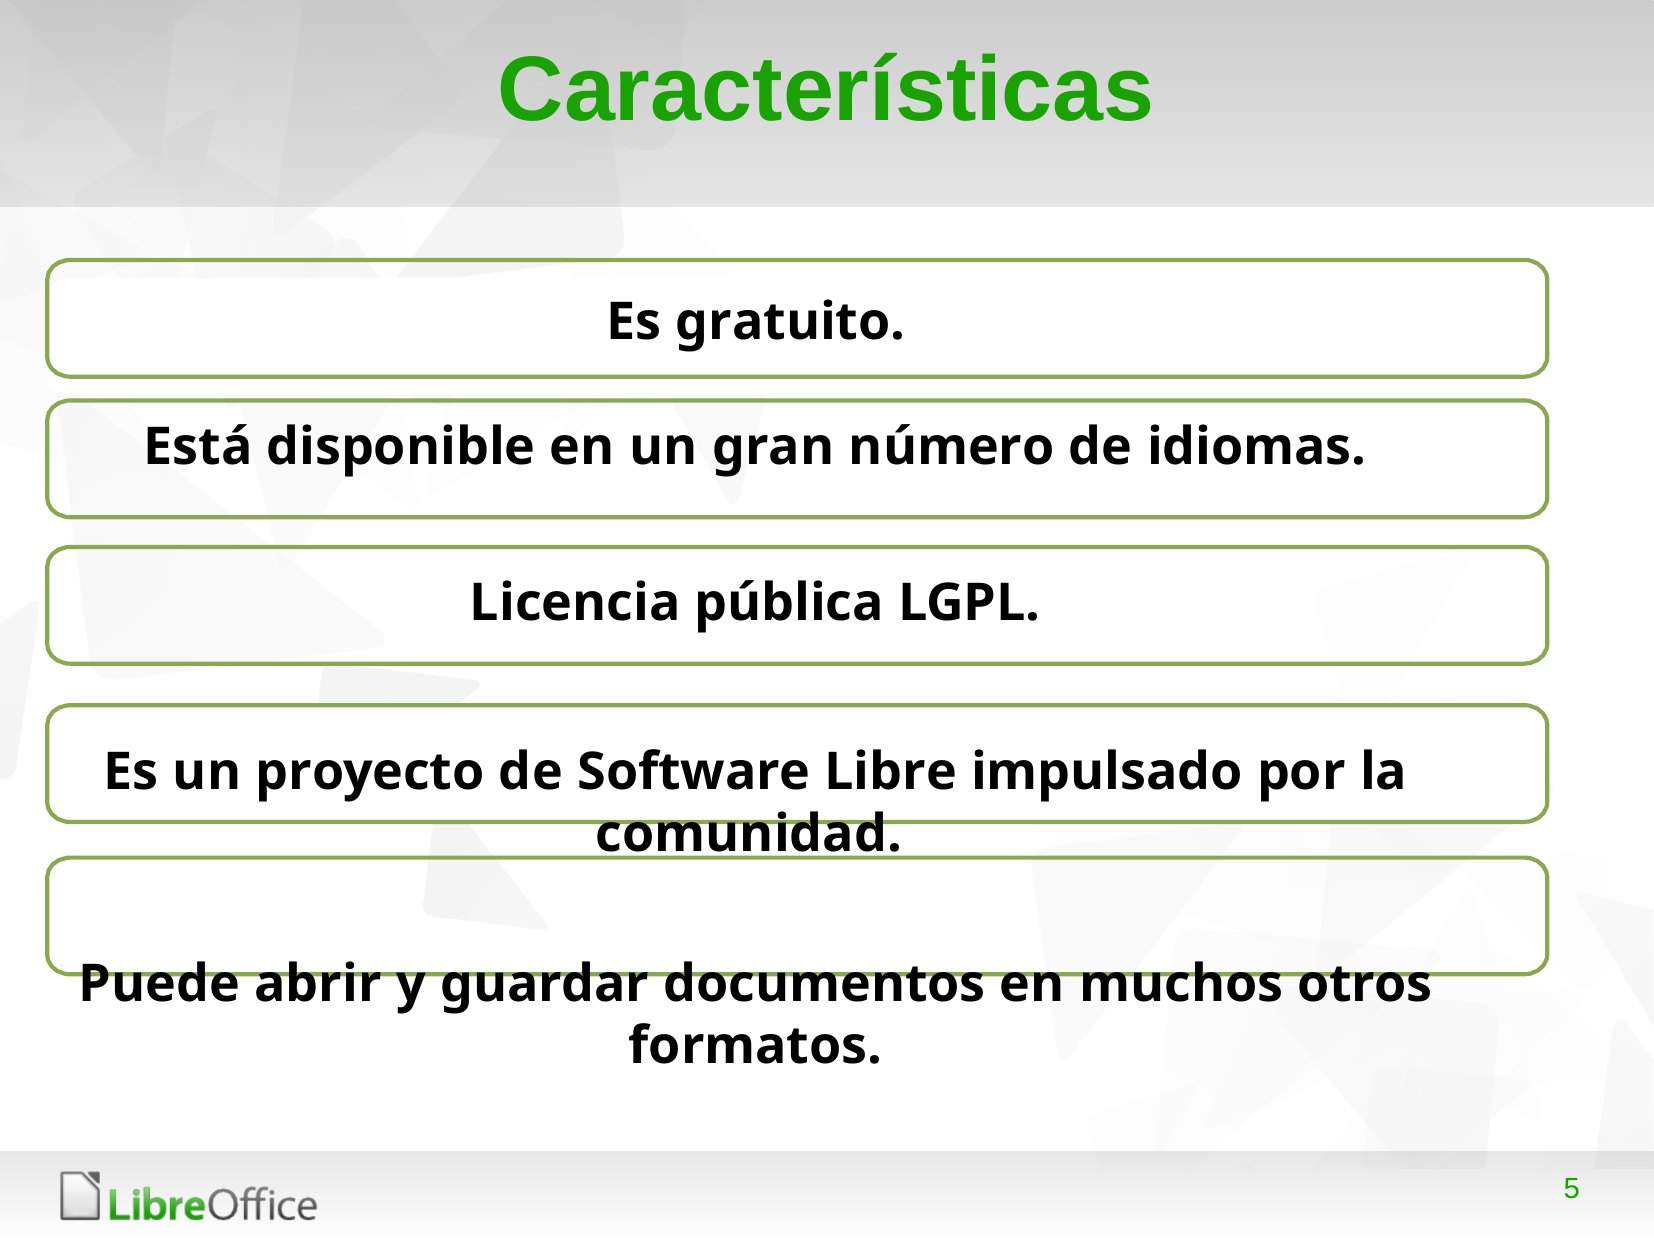

# Características
Es gratuito.
Está disponible en un gran número de idiomas.
Licencia pública LGPL.
Es un proyecto de Software Libre impulsado por la comunidad.
Puede abrir y guardar documentos en muchos otros formatos.